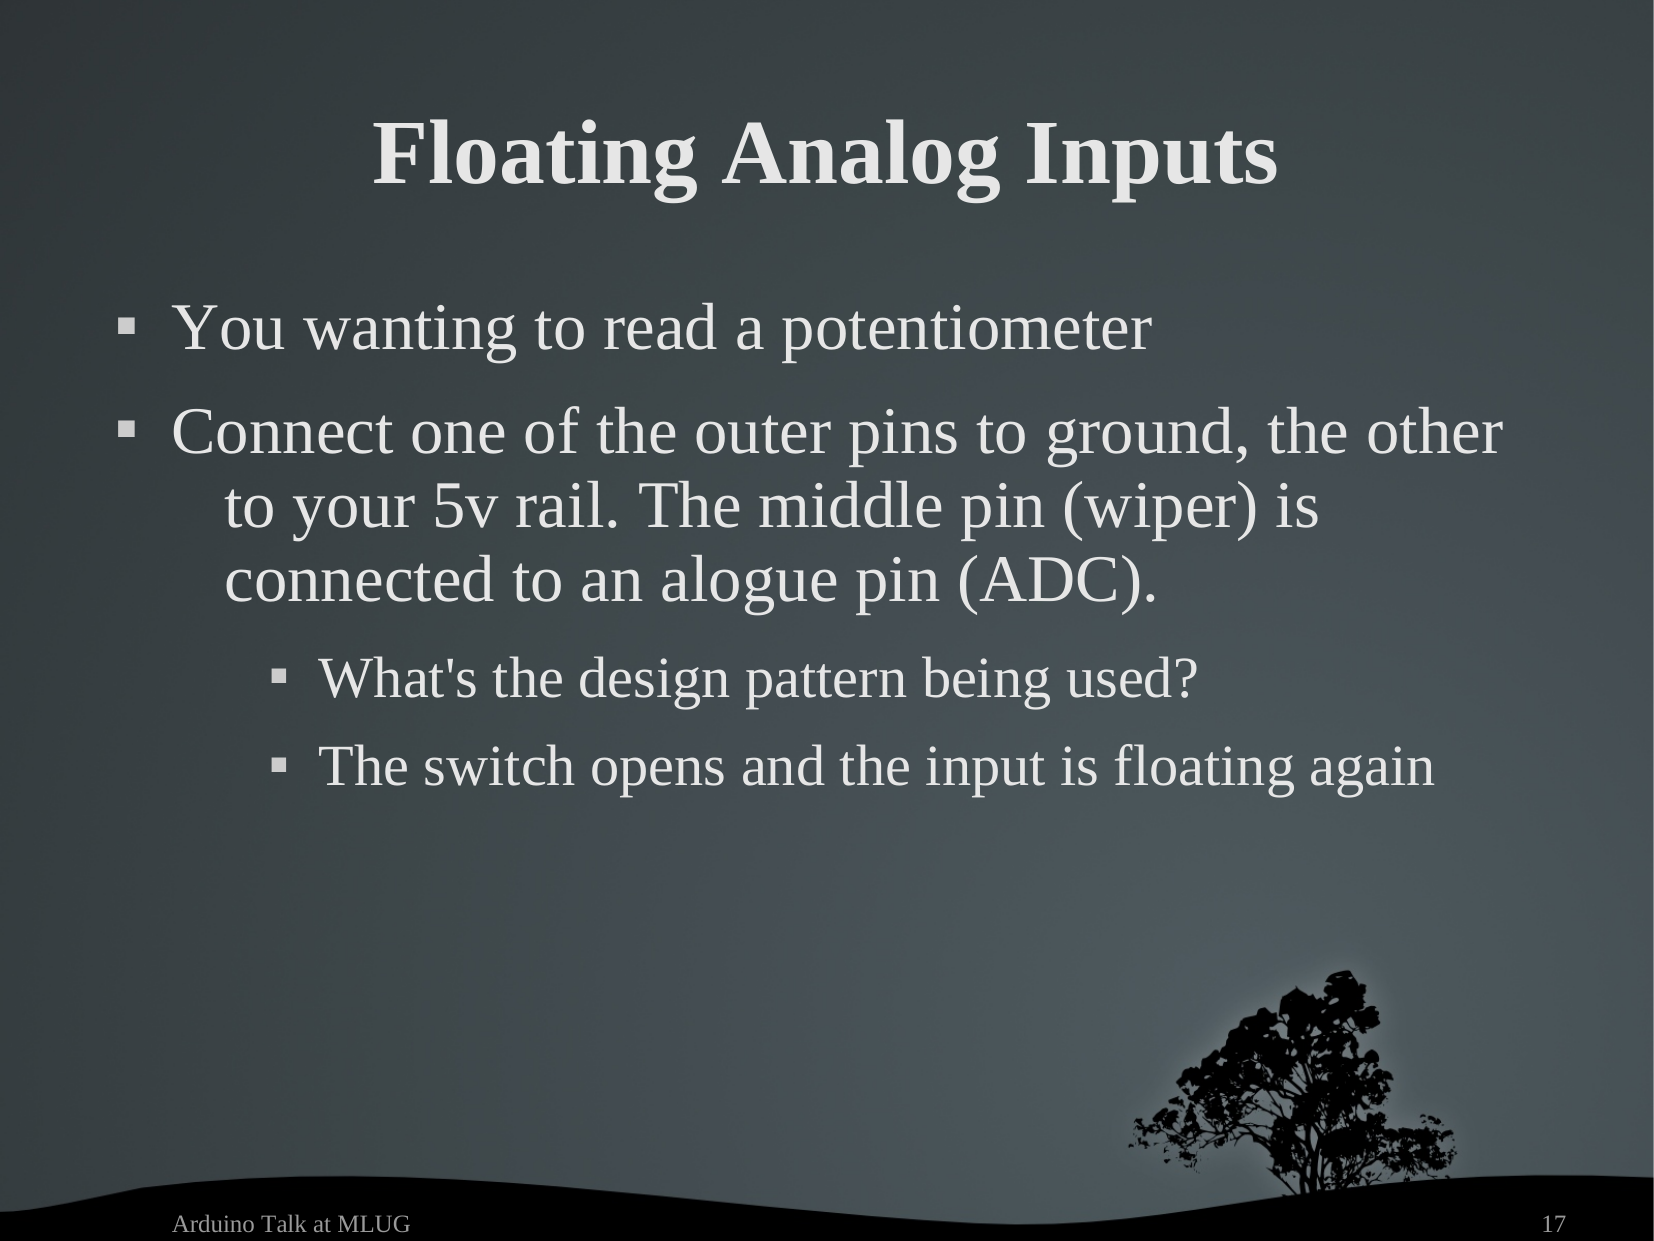

# Floating Analog Inputs
You wanting to read a potentiometer
Connect one of the outer pins to ground, the other to your 5v rail. The middle pin (wiper) is connected to an alogue pin (ADC).
What's the design pattern being used?
The switch opens and the input is floating again
Arduino Talk at MLUG
17